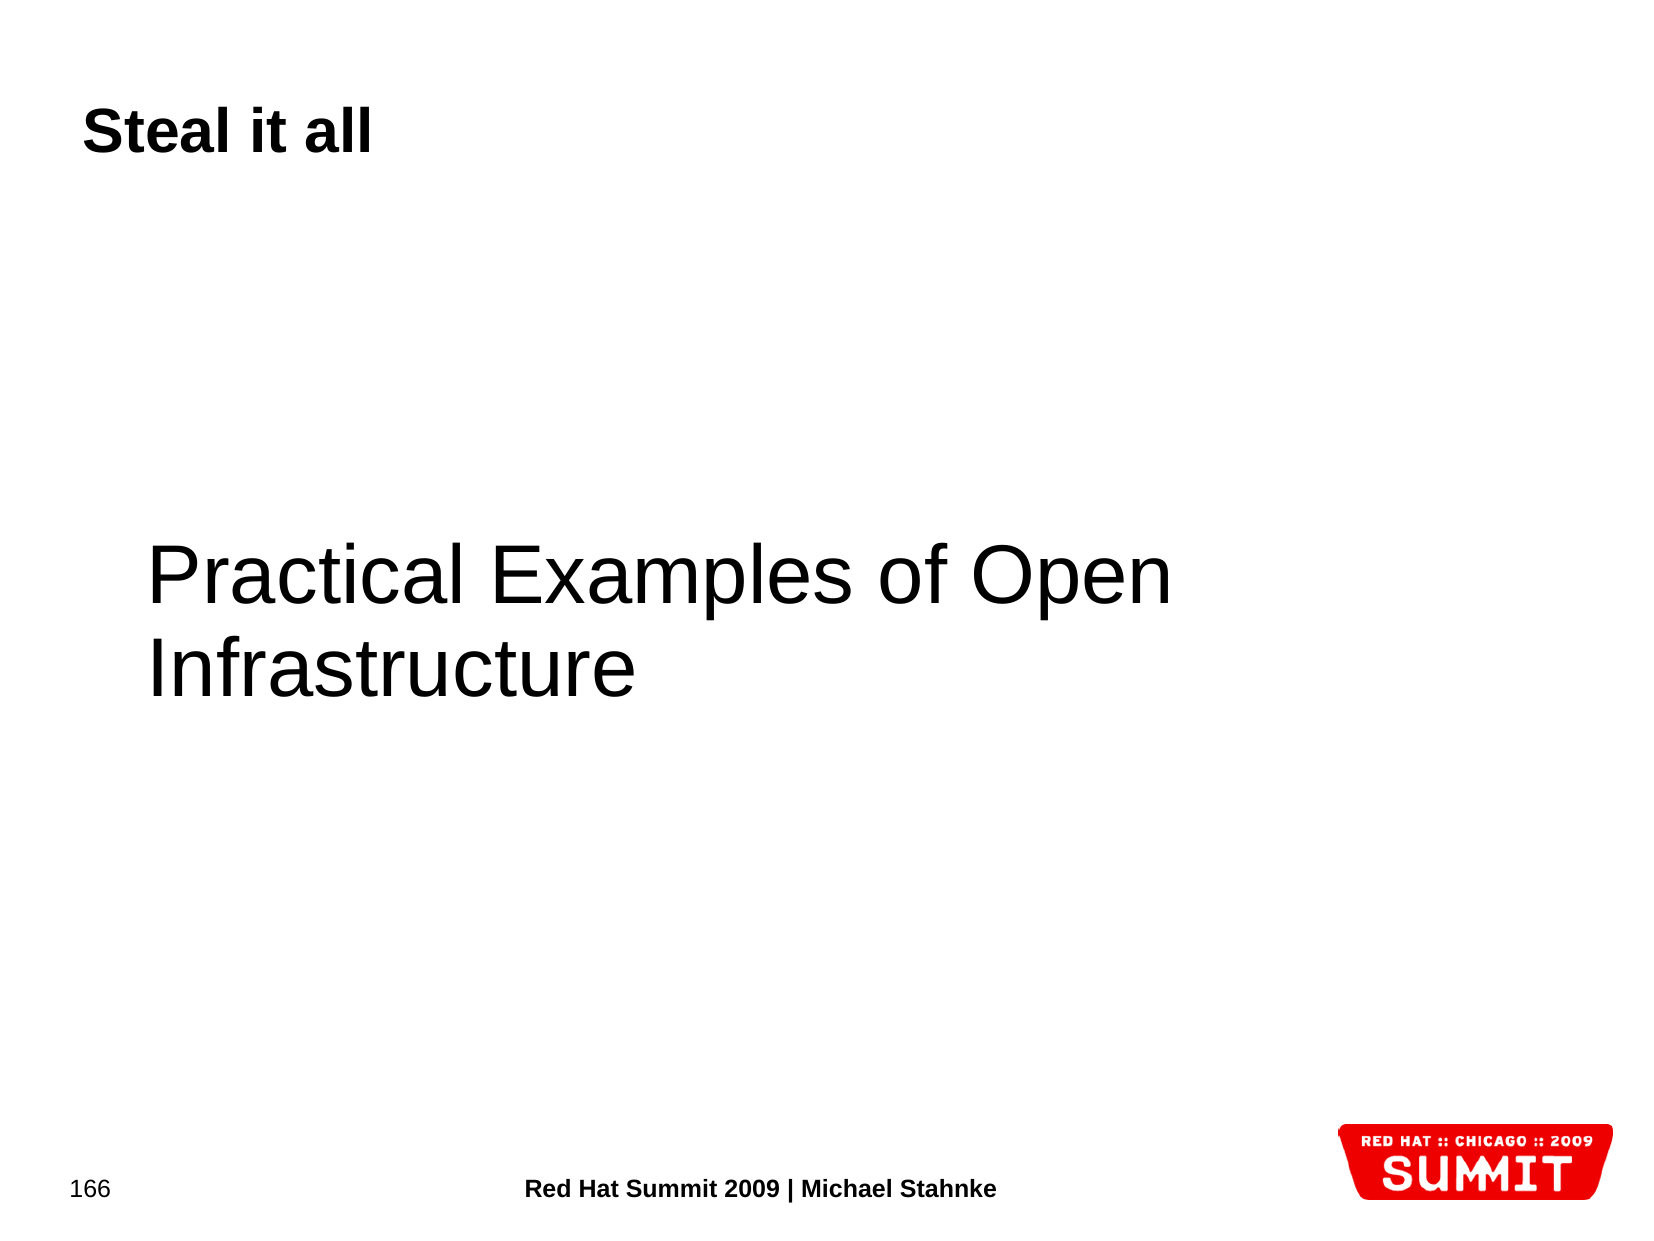

# Steal it all
Practical Examples of Open Infrastructure